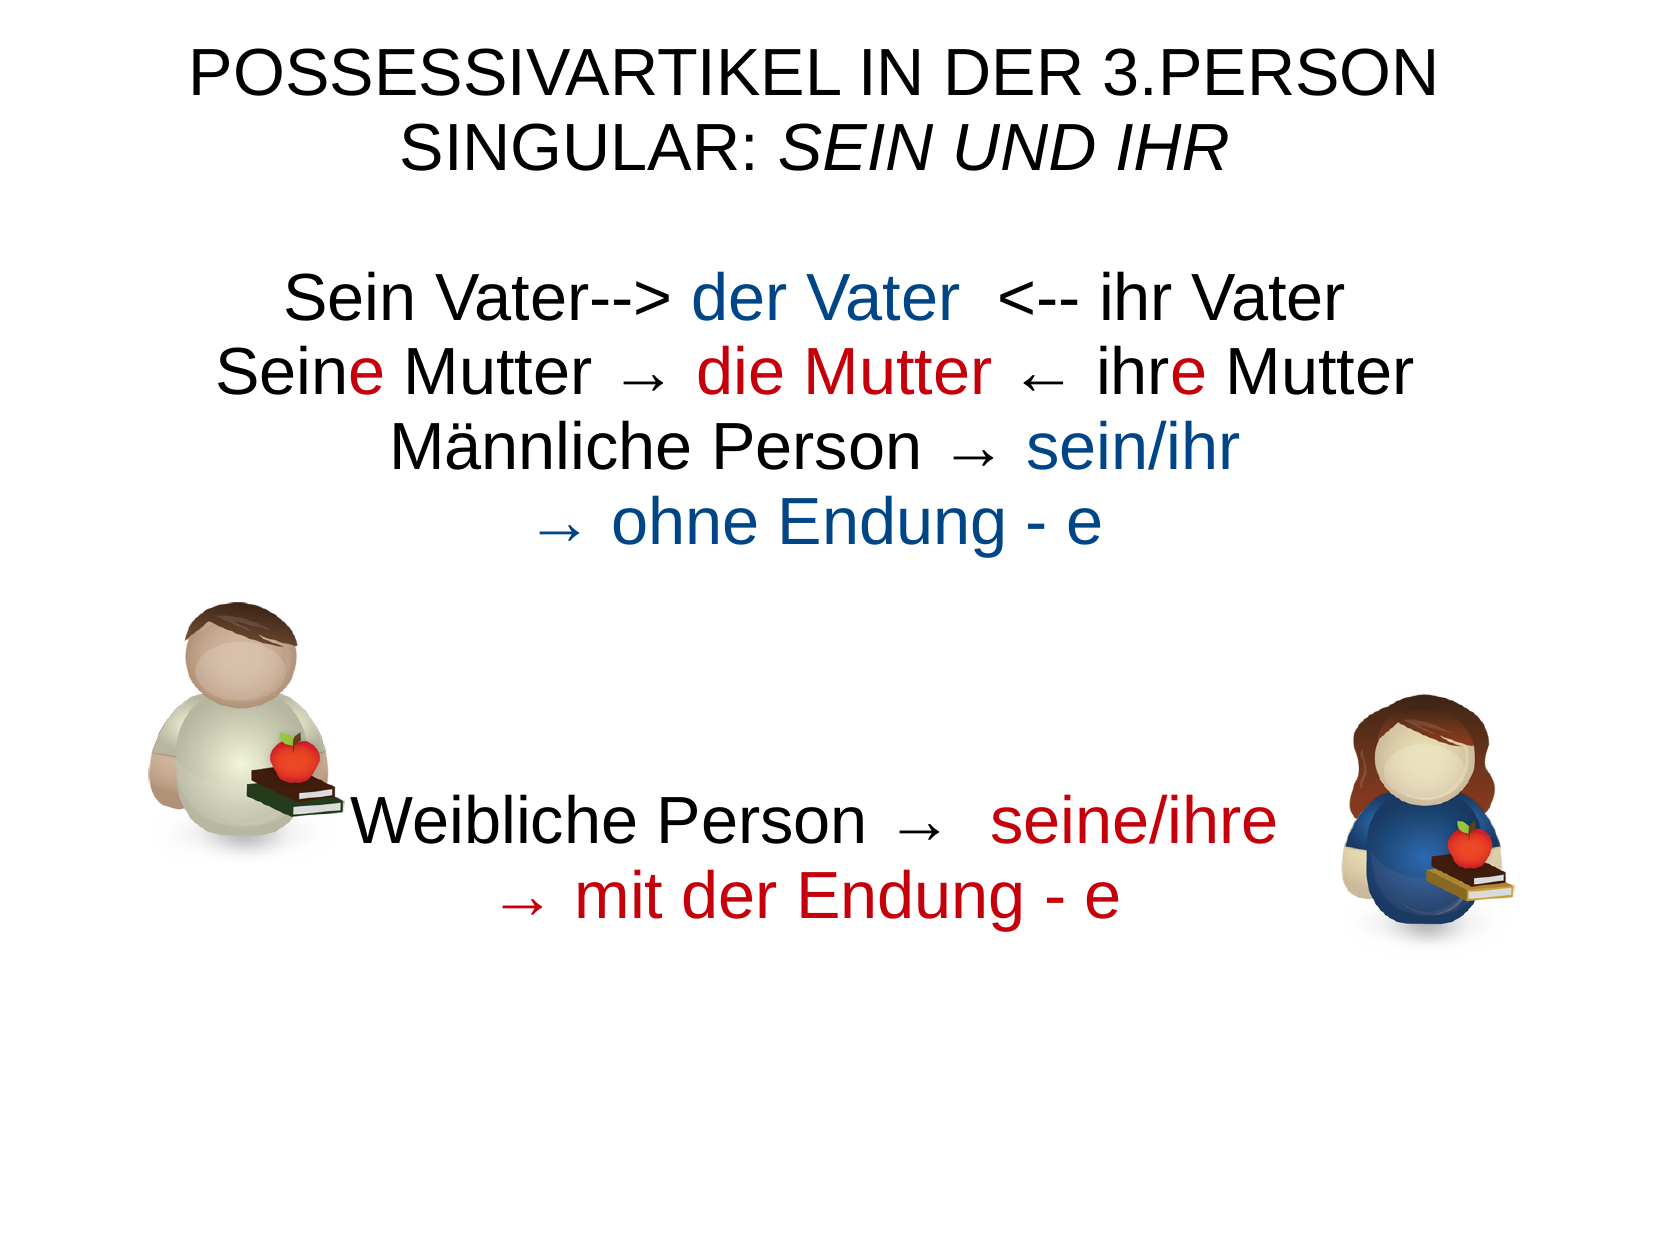

# POSSESSIVARTIKEL IN DER 3.PERSON SINGULAR: SEIN UND IHR
Sein Vater--> der Vater <-- ihr Vater
Seine Mutter → die Mutter ← ihre Mutter
Männliche Person → sein/ihr
→ ohne Endung - e
Weibliche Person → seine/ihre
→ mit der Endung - e